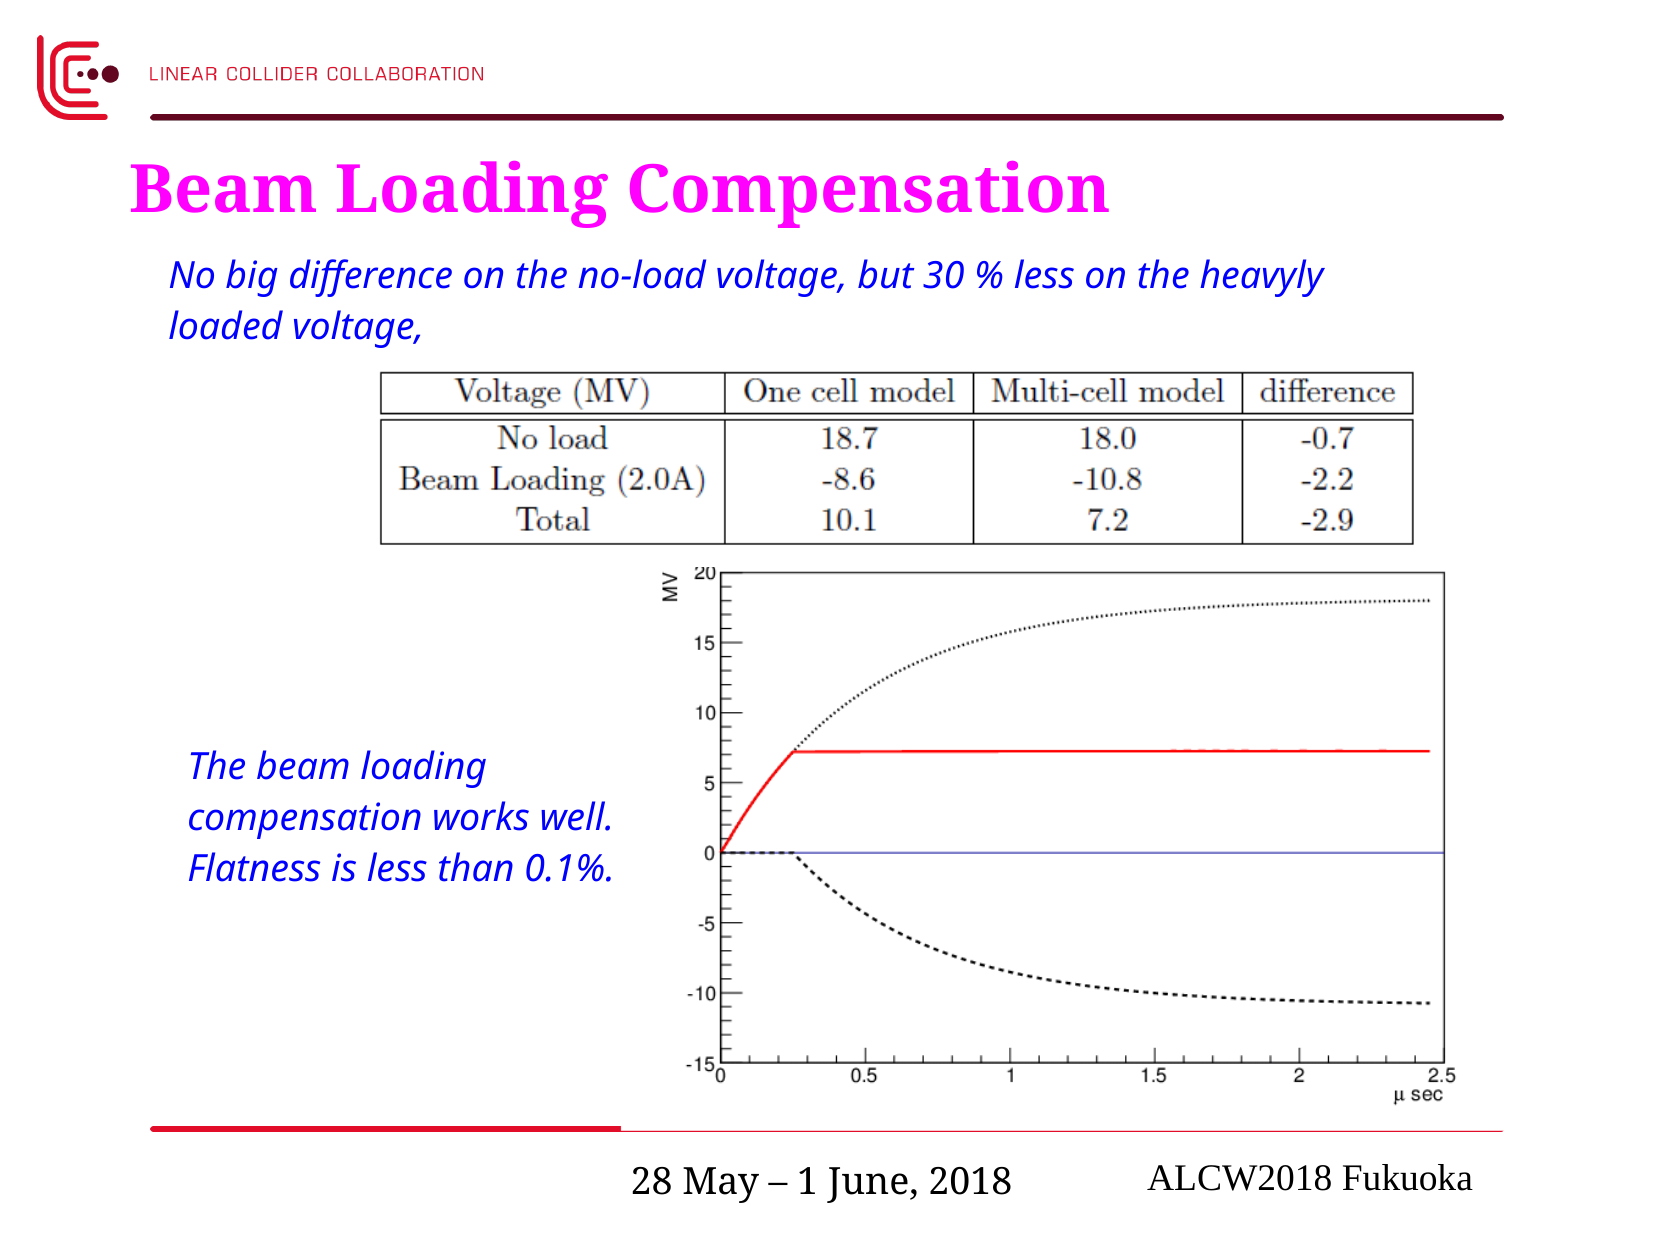

# Beam Loading Compensation
No big difference on the no-load voltage, but 30 % less on the heavyly loaded voltage,
The beam loading compensation works well.
Flatness is less than 0.1%.